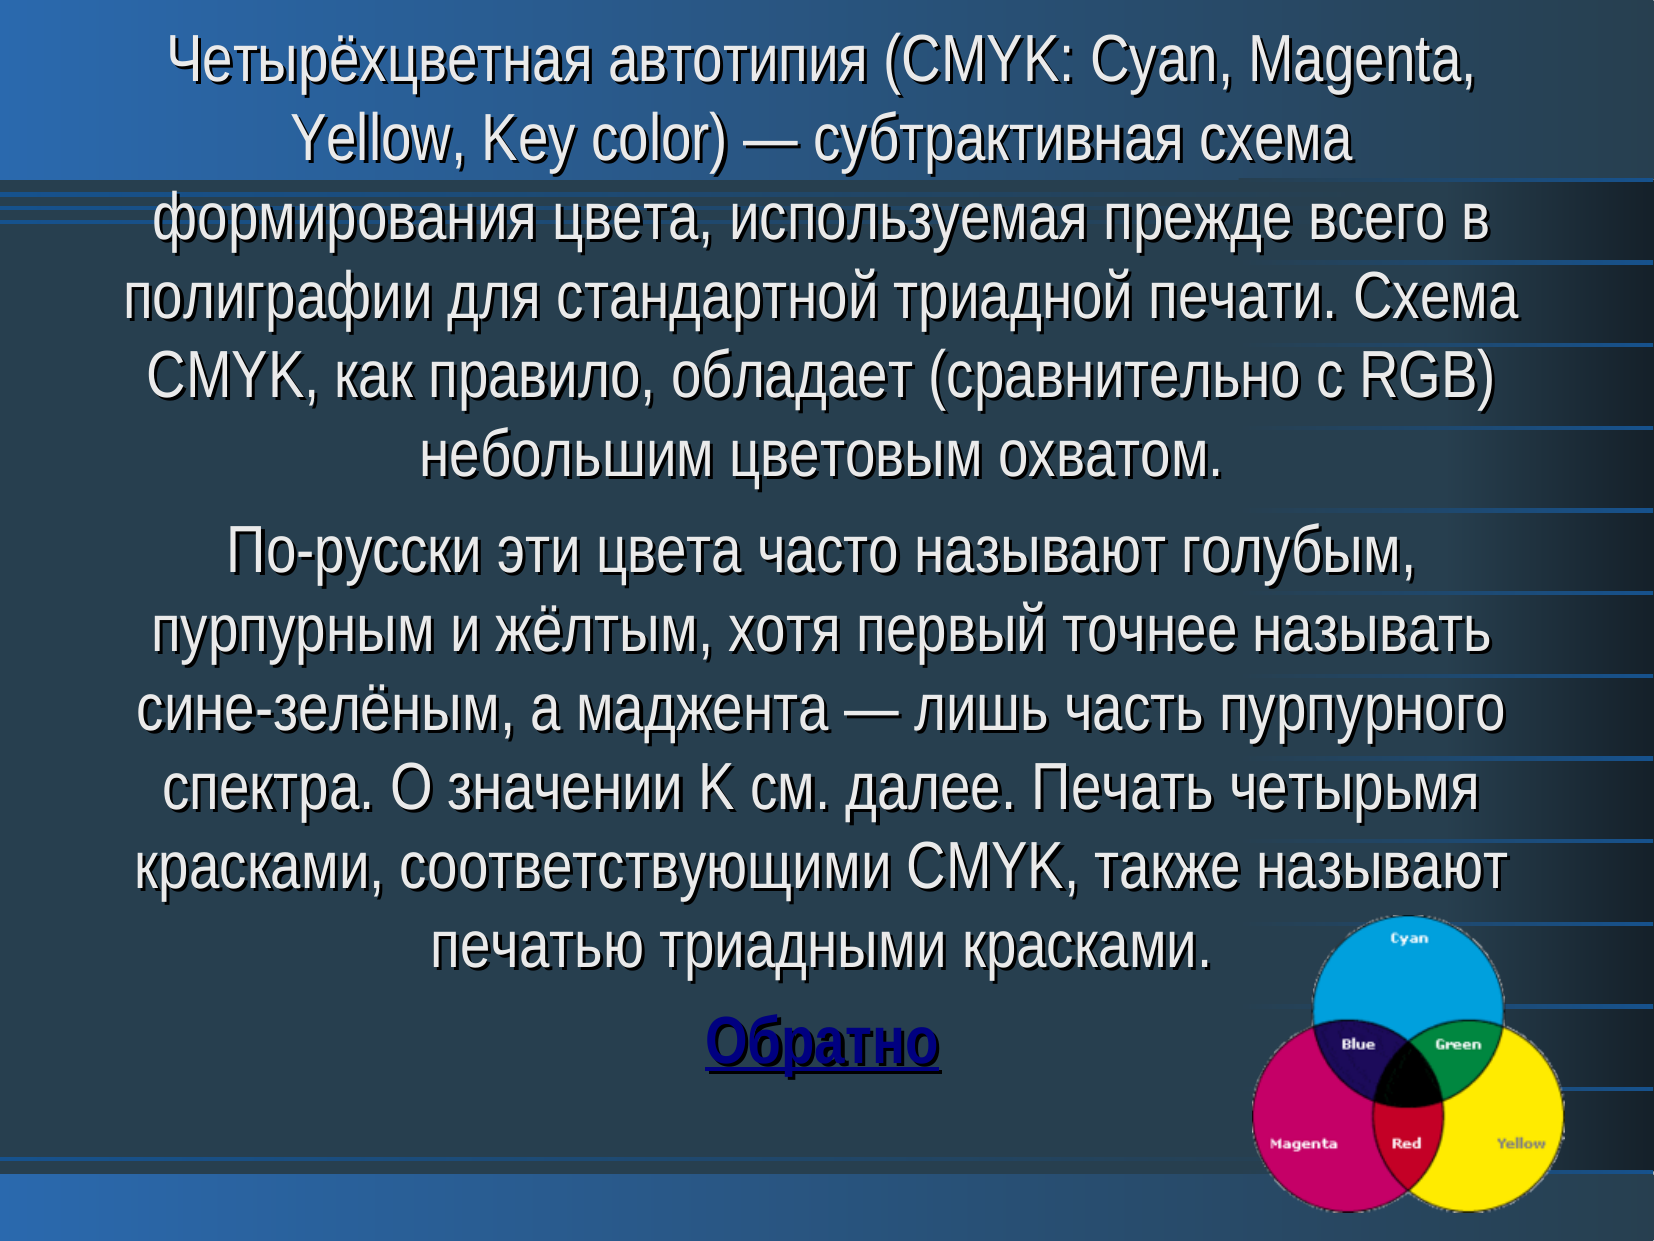

# Четырёхцветная автотипия (CMYK: Cyan, Magenta, Yellow, Key color) — субтрактивная схема формирования цвета, используемая прежде всего в полиграфии для стандартной триадной печати. Схема CMYK, как правило, обладает (сравнительно с RGB) небольшим цветовым охватом.
По-русски эти цвета часто называют голубым, пурпурным и жёлтым, хотя первый точнее называть сине-зелёным, а маджента — лишь часть пурпурного спектра. О значении K см. далее. Печать четырьмя красками, соответствующими CMYK, также называют печатью триадными красками.
Обратно